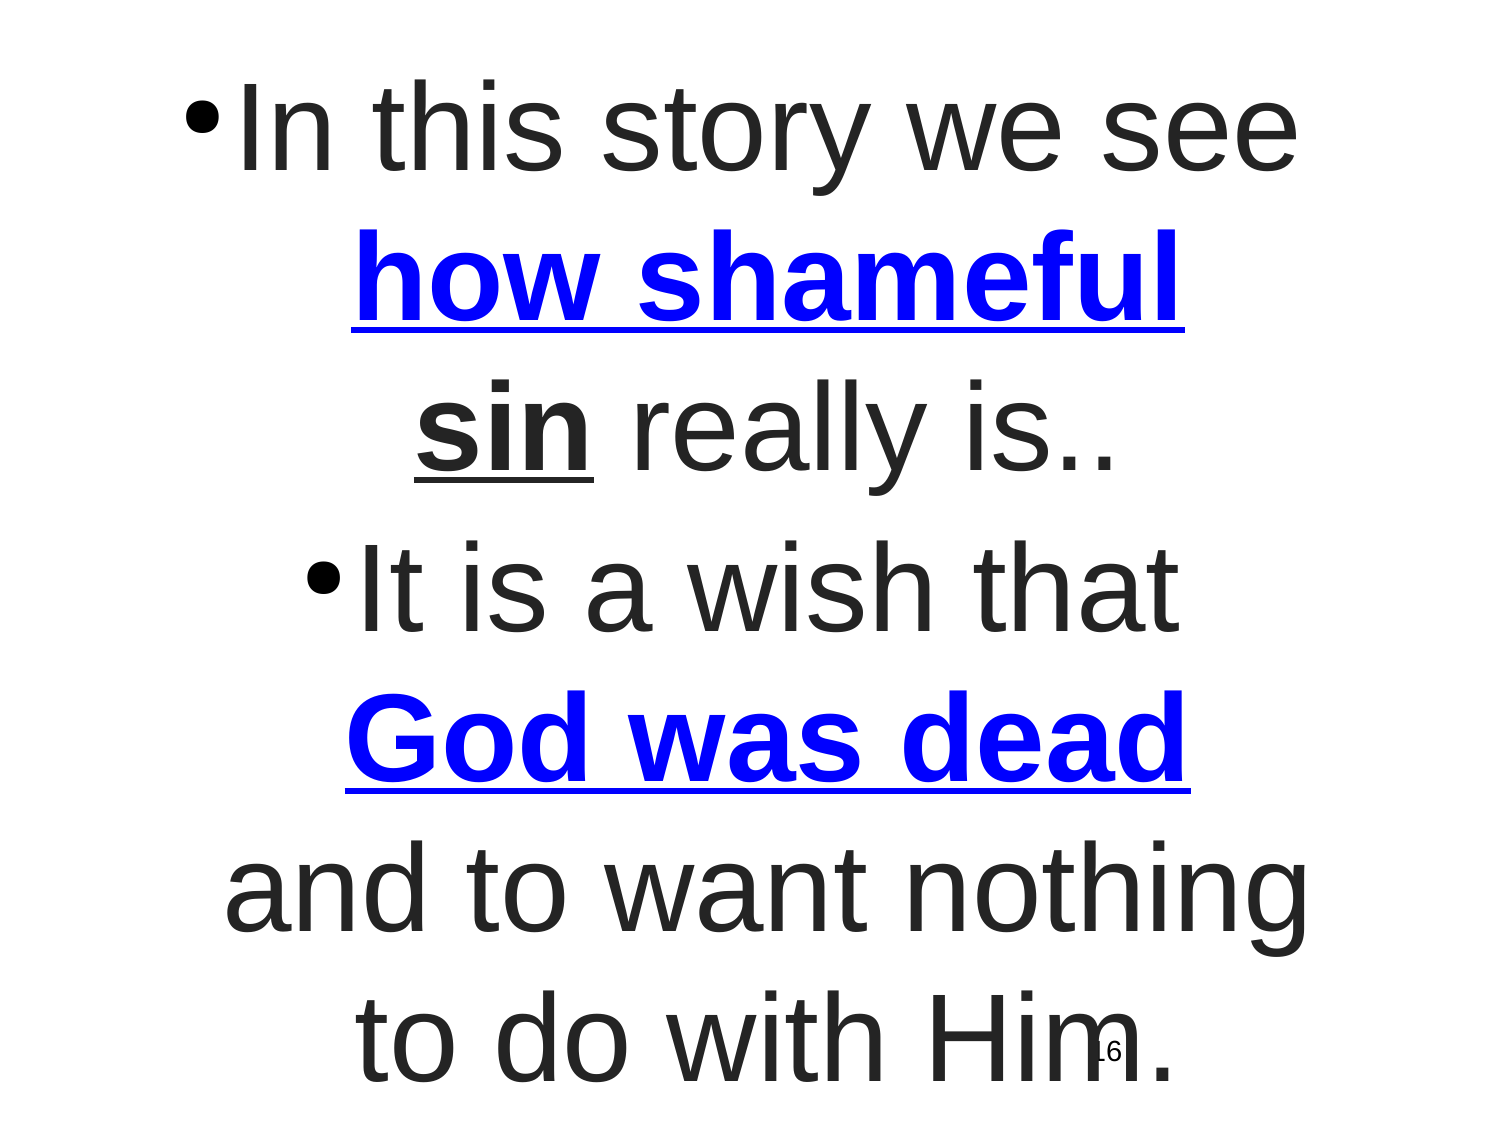

# In this story we see how shameful sin really is..
It is a wish that
God was dead
and to want nothing
to do with Him.
16